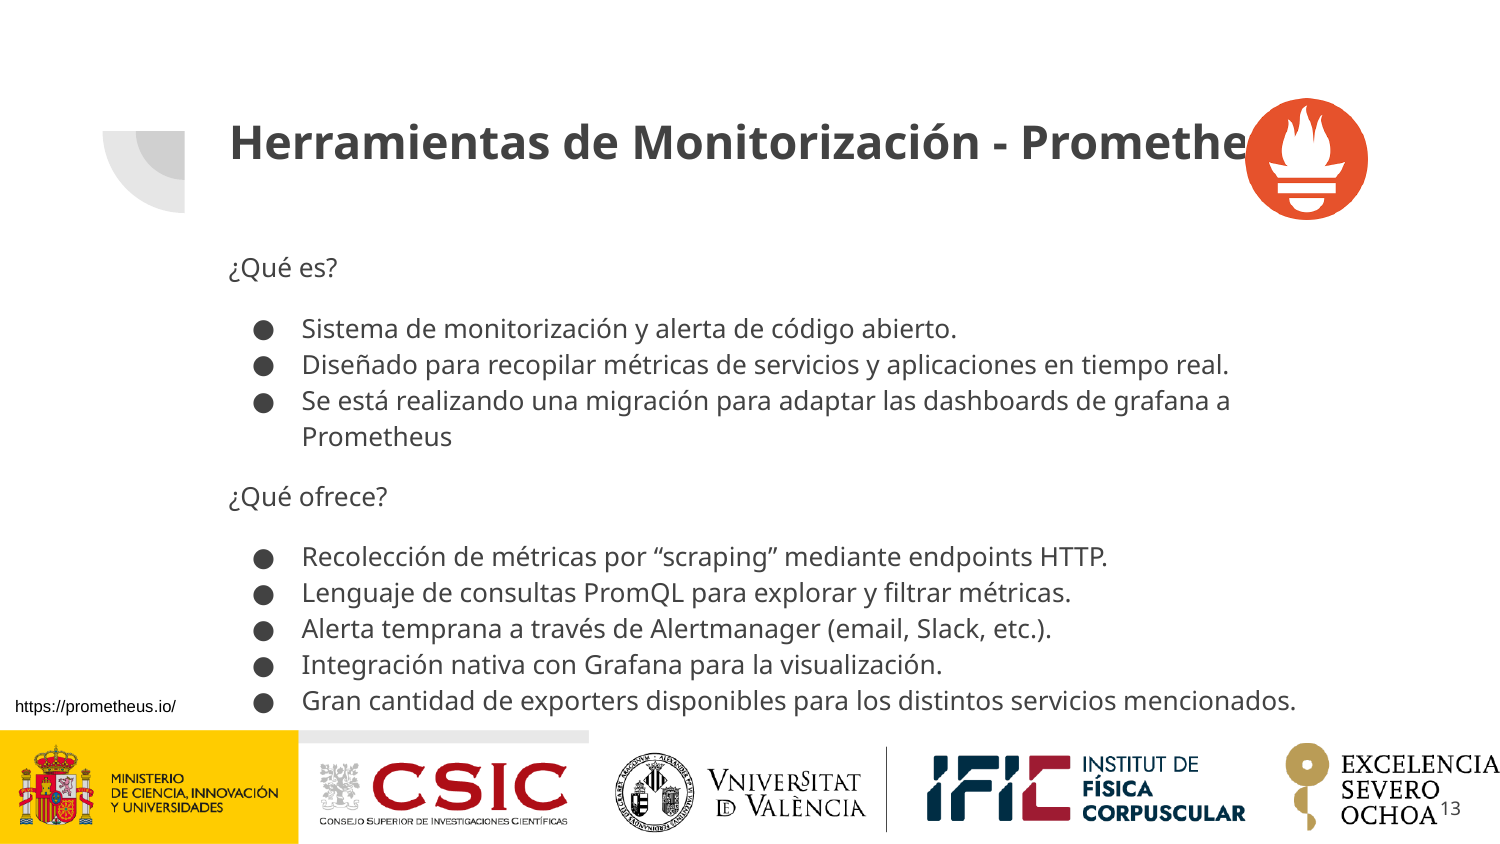

# Herramientas de Monitorización - Prometheus
¿Qué es?
Sistema de monitorización y alerta de código abierto.
Diseñado para recopilar métricas de servicios y aplicaciones en tiempo real.
Se está realizando una migración para adaptar las dashboards de grafana a Prometheus
¿Qué ofrece?
Recolección de métricas por “scraping” mediante endpoints HTTP.
Lenguaje de consultas PromQL para explorar y filtrar métricas.
Alerta temprana a través de Alertmanager (email, Slack, etc.).
Integración nativa con Grafana para la visualización.
Gran cantidad de exporters disponibles para los distintos servicios mencionados.
https://prometheus.io/